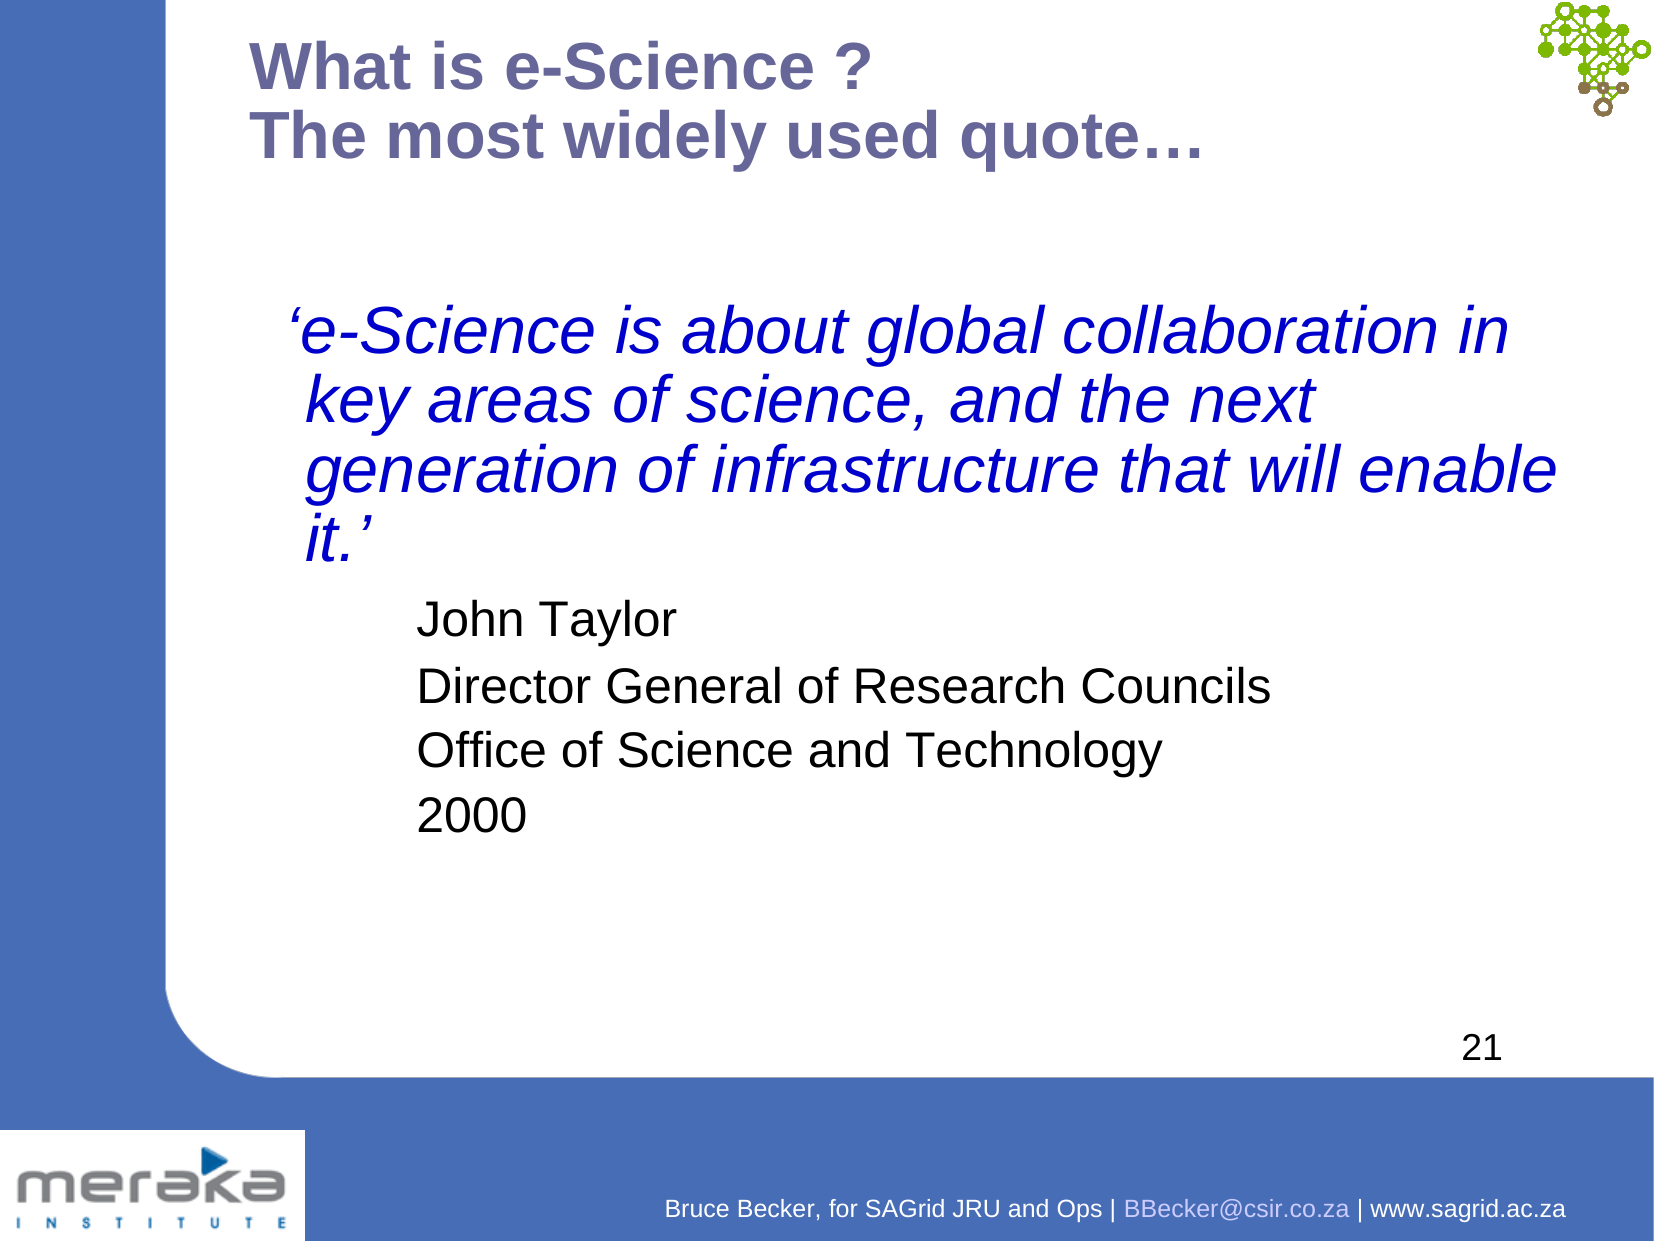

# What is e-Science ? The most widely used quote…
 ‘e-Science is about global collaboration in key areas of science, and the next generation of infrastructure that will enable it.’
			John Taylor
			Director General of Research Councils
			Office of Science and Technology
			2000
21